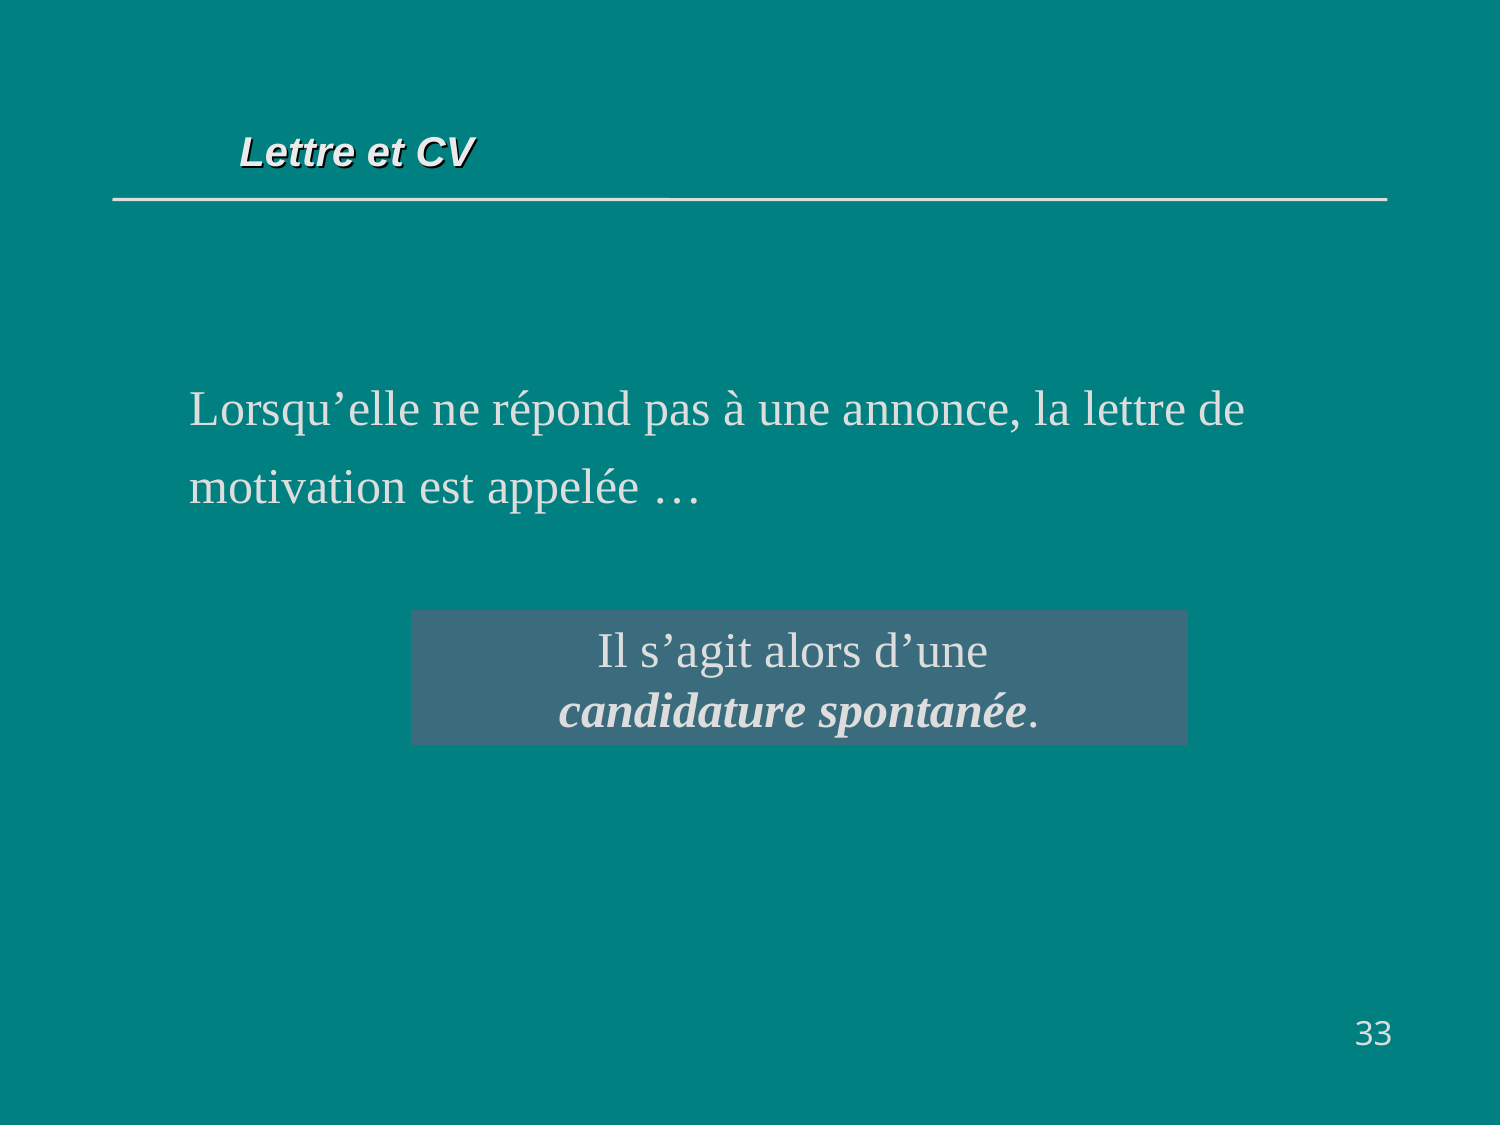

Lettre et CV
Lorsqu’elle ne répond pas à une annonce, la lettre de motivation est appelée …
Il s’agit alors d’une
candidature spontanée.
33